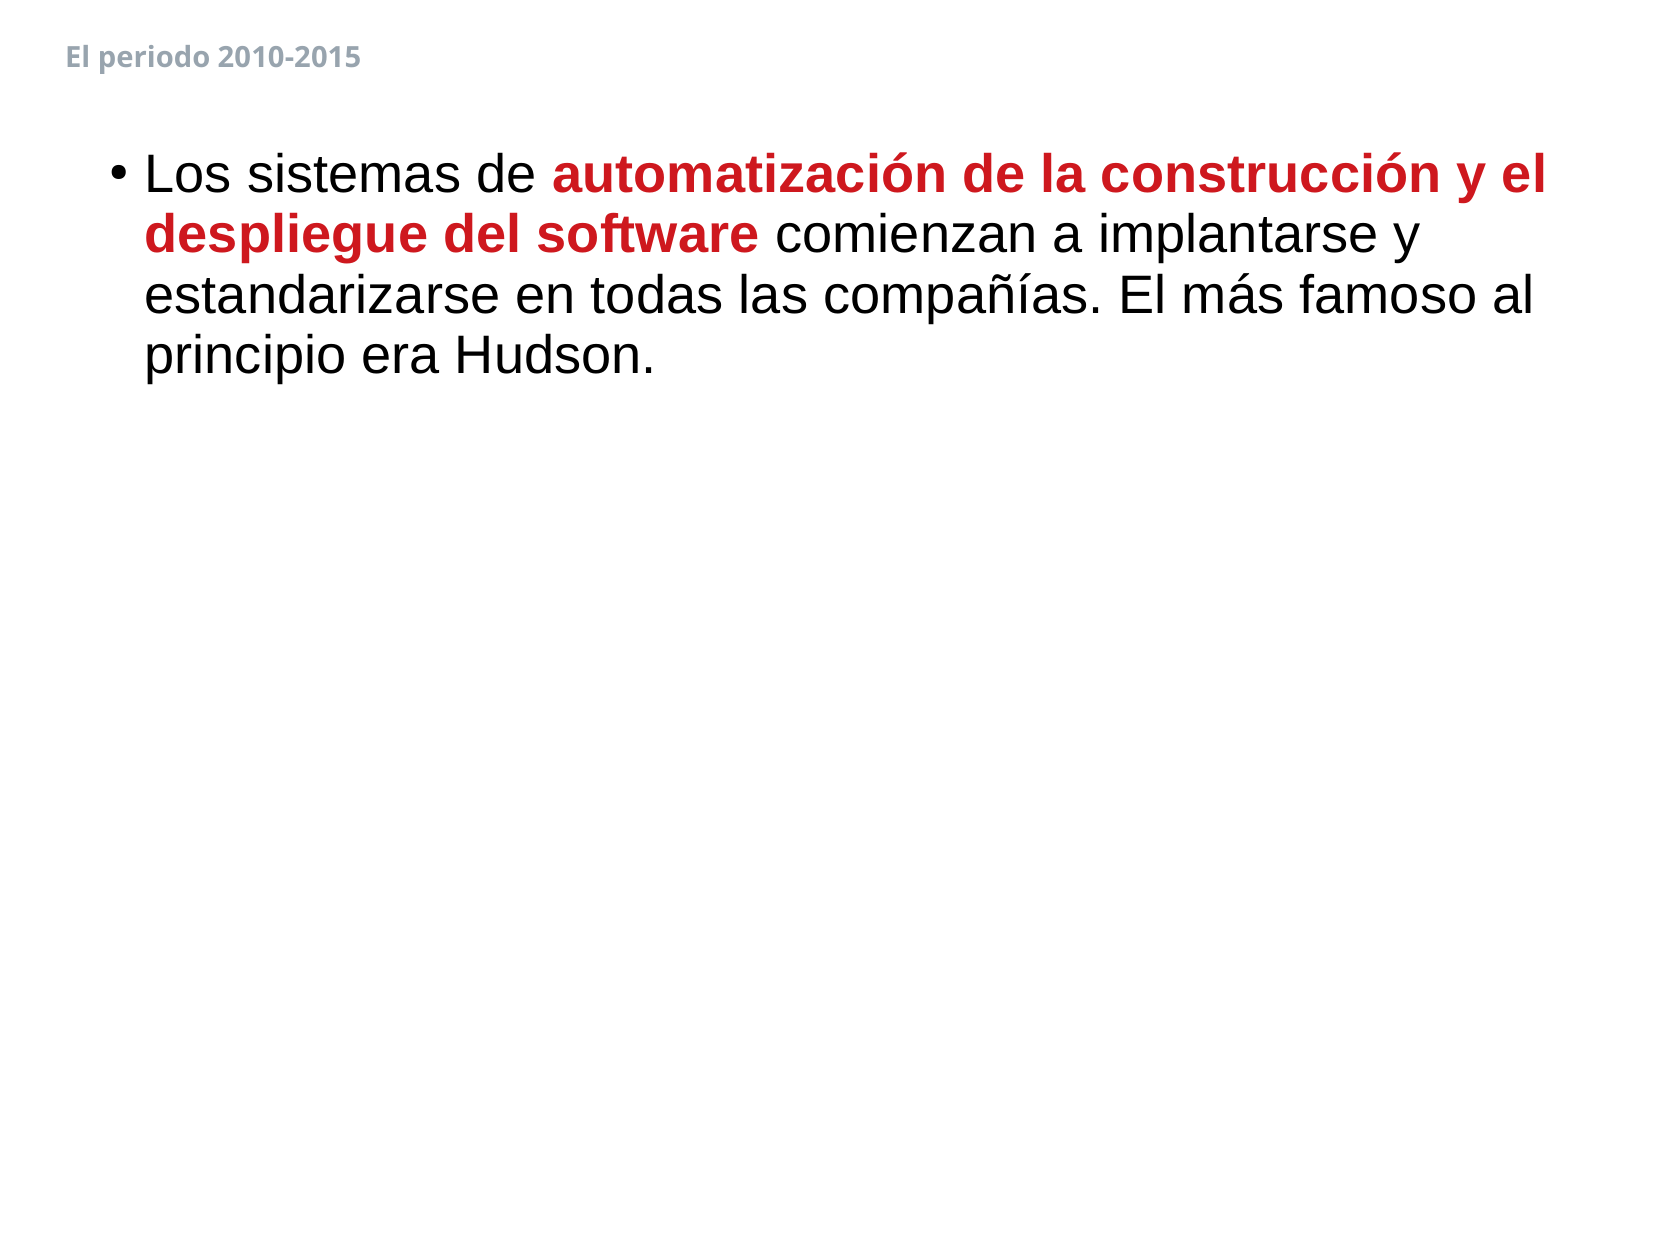

El periodo 2010-2015
Los sistemas de automatización de la construcción y el despliegue del software comienzan a implantarse y estandarizarse en todas las compañías. El más famoso al principio era Hudson.